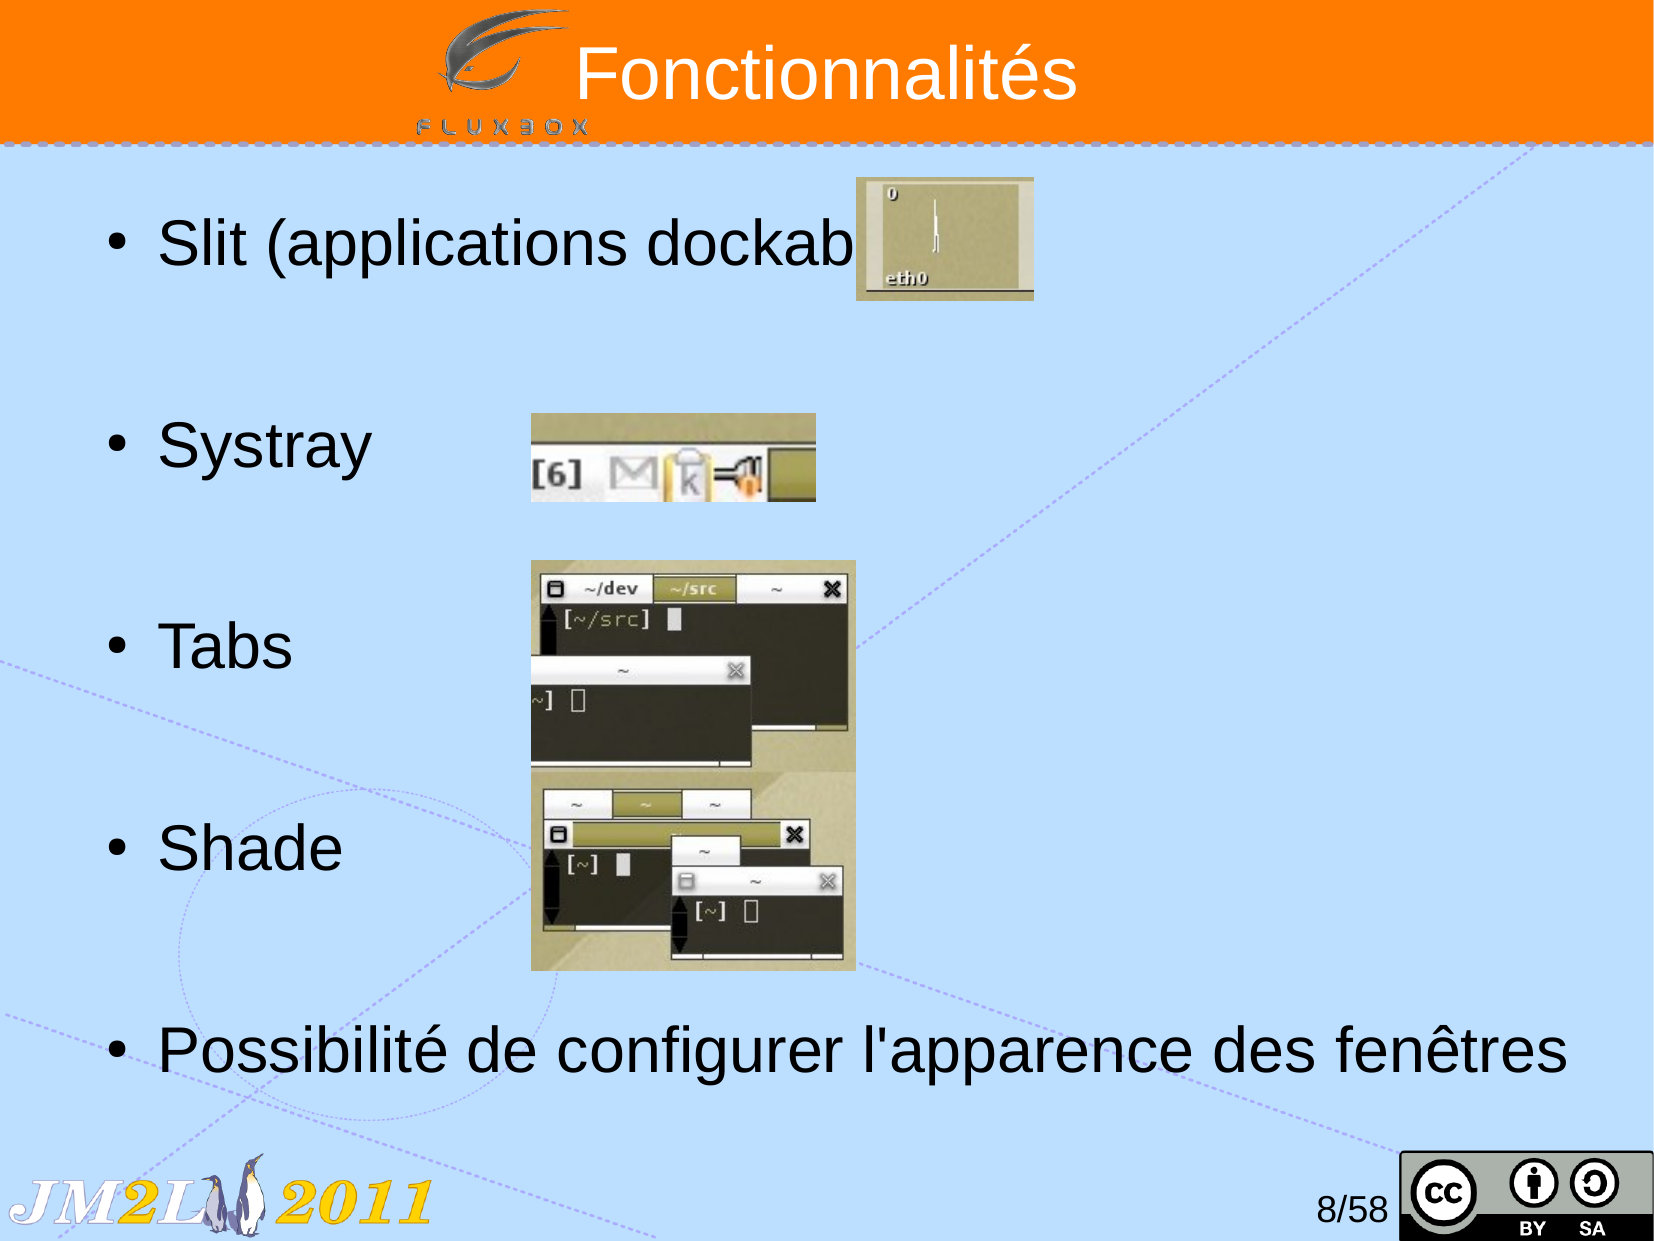

# Fonctionnalités
Slit (applications dockables)
Systray
Tabs
Shade
Possibilité de configurer l'apparence des fenêtres